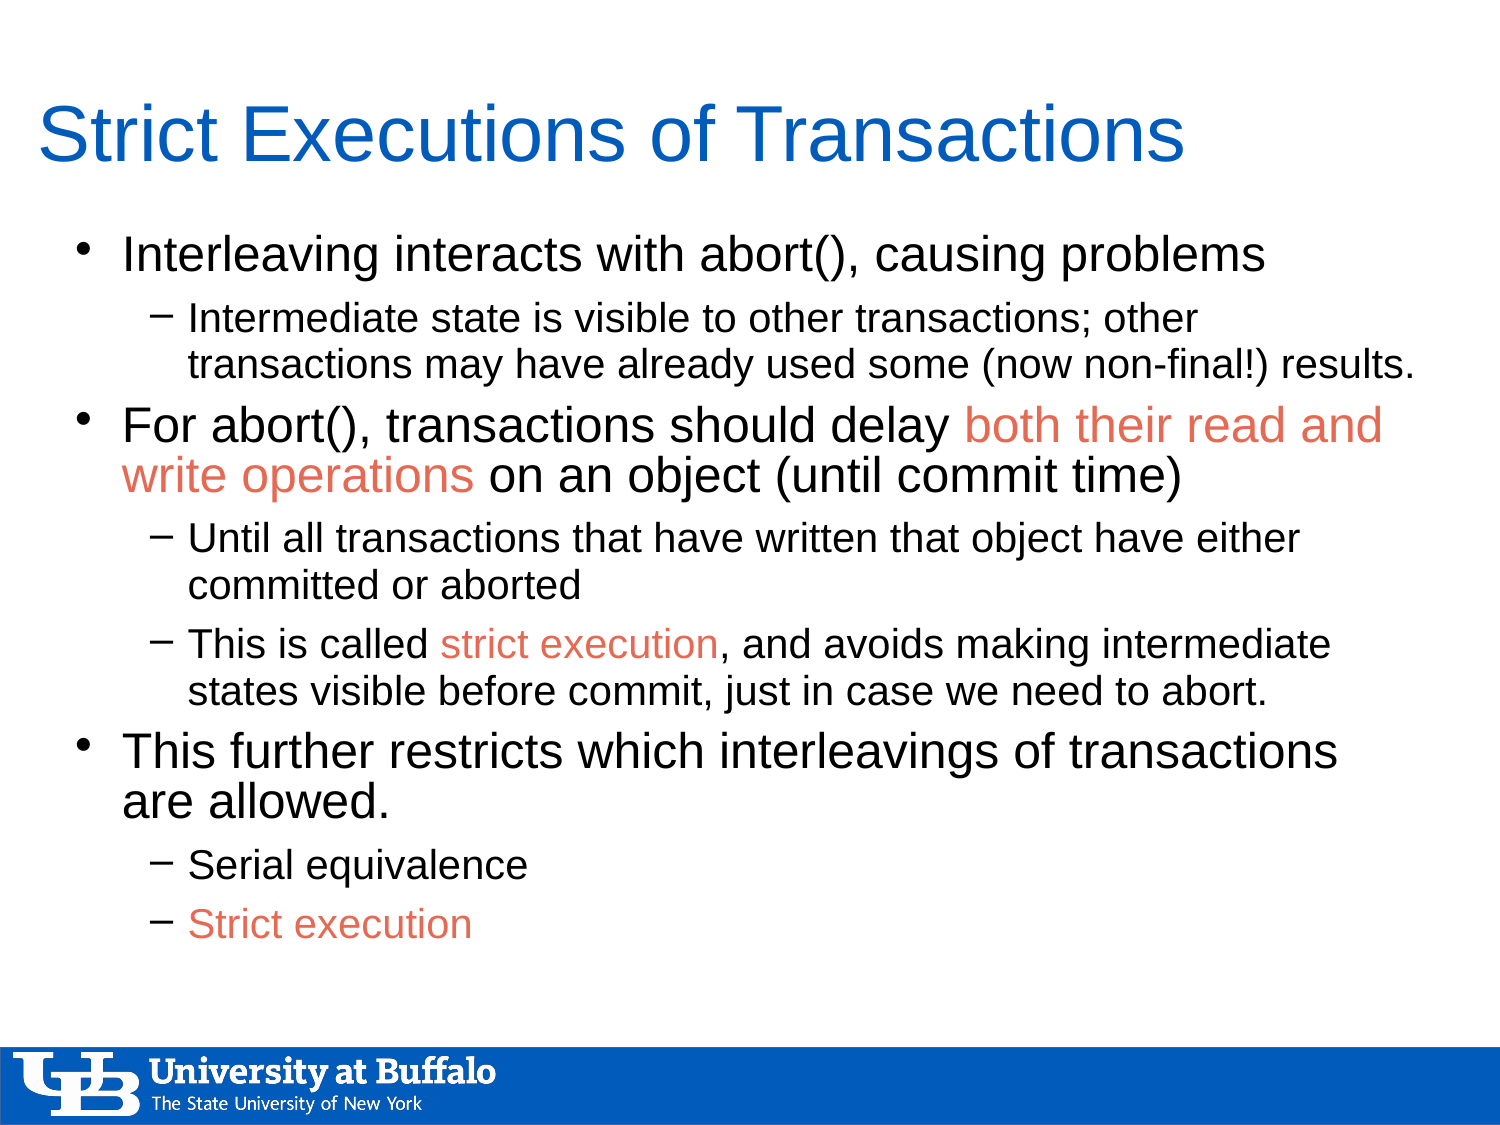

# Strict Executions of Transactions
Interleaving interacts with abort(), causing problems
Intermediate state is visible to other transactions; other transactions may have already used some (now non-final!) results.
For abort(), transactions should delay both their read and write operations on an object (until commit time)
Until all transactions that have written that object have either committed or aborted
This is called strict execution, and avoids making intermediate states visible before commit, just in case we need to abort.
This further restricts which interleavings of transactions are allowed.
Serial equivalence
Strict execution